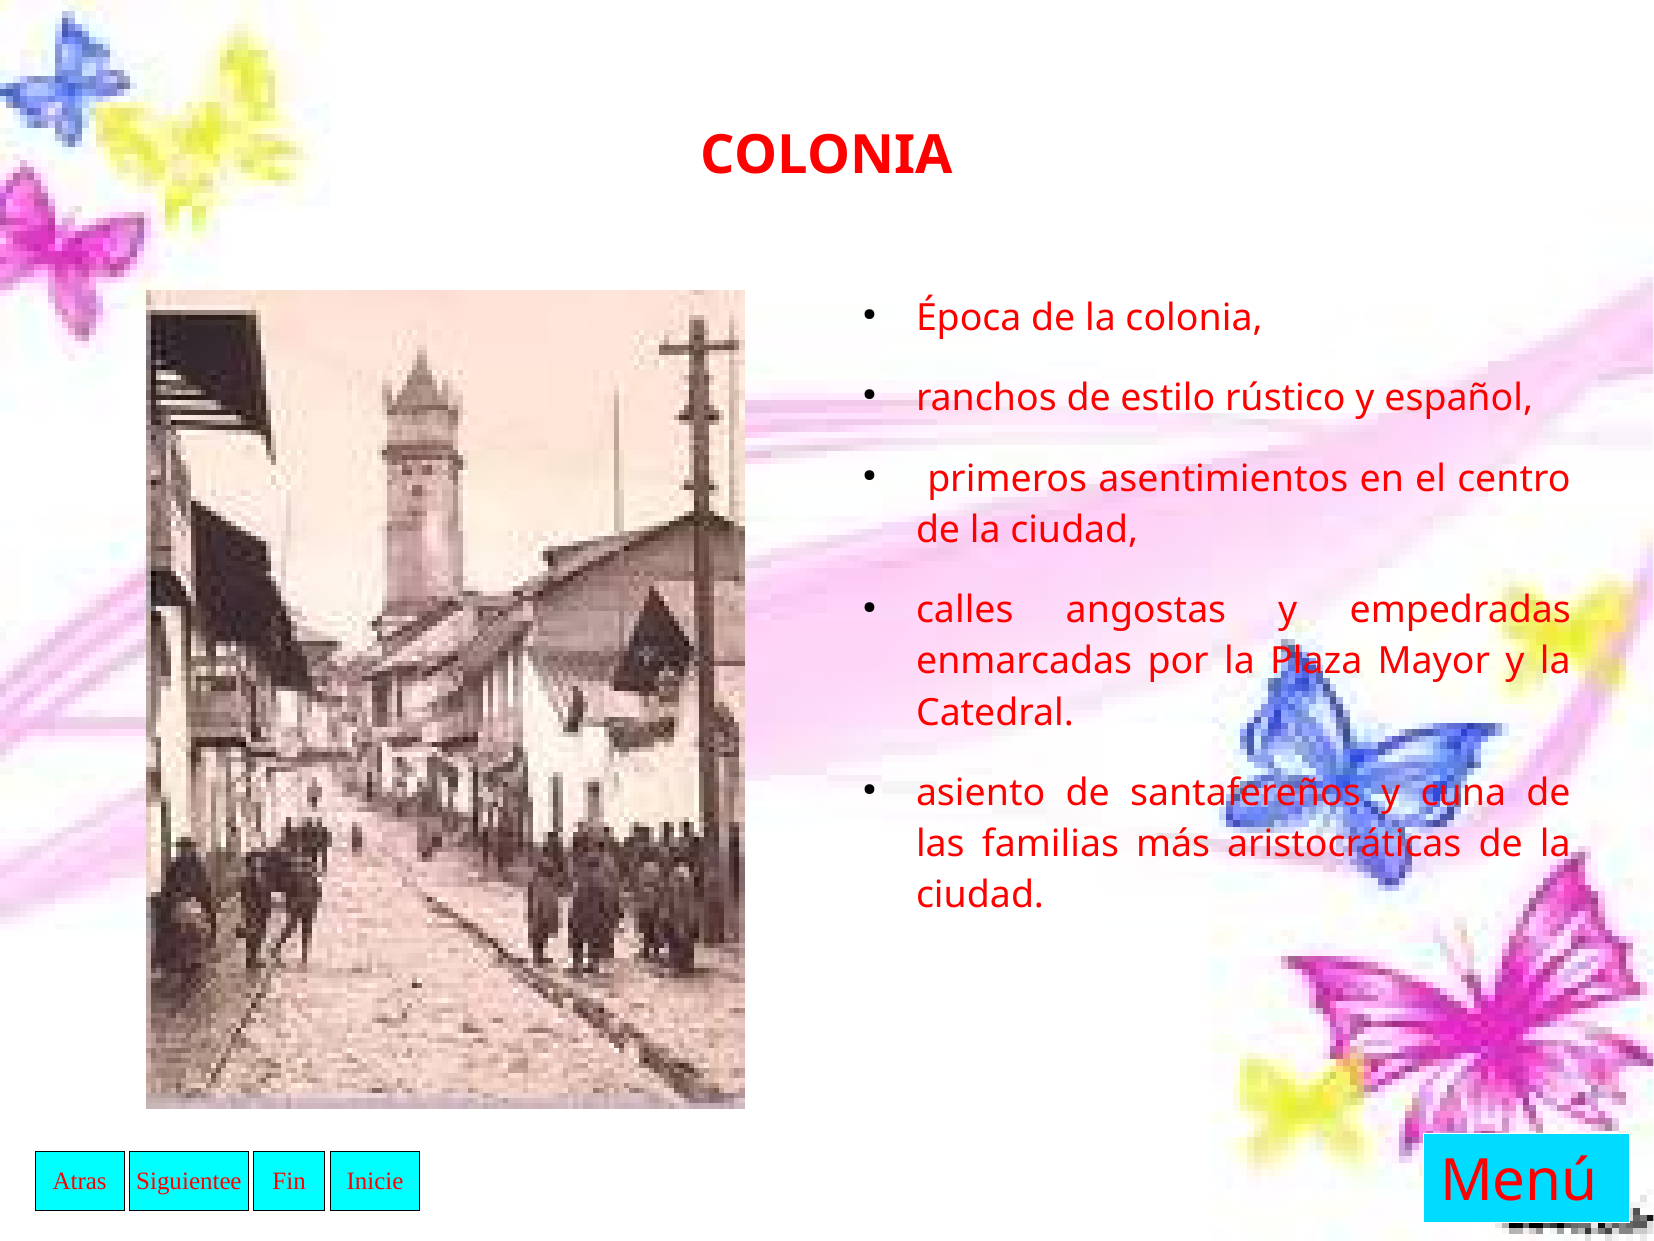

# COLONIA
Época de la colonia,
ranchos de estilo rústico y español,
 primeros asentimientos en el centro de la ciudad,
calles angostas y empedradas enmarcadas por la Plaza Mayor y la Catedral.
asiento de santafereños y cuna de las familias más aristocráticas de la ciudad.
Menú
Atras
Siguientee
Fin
Inicie